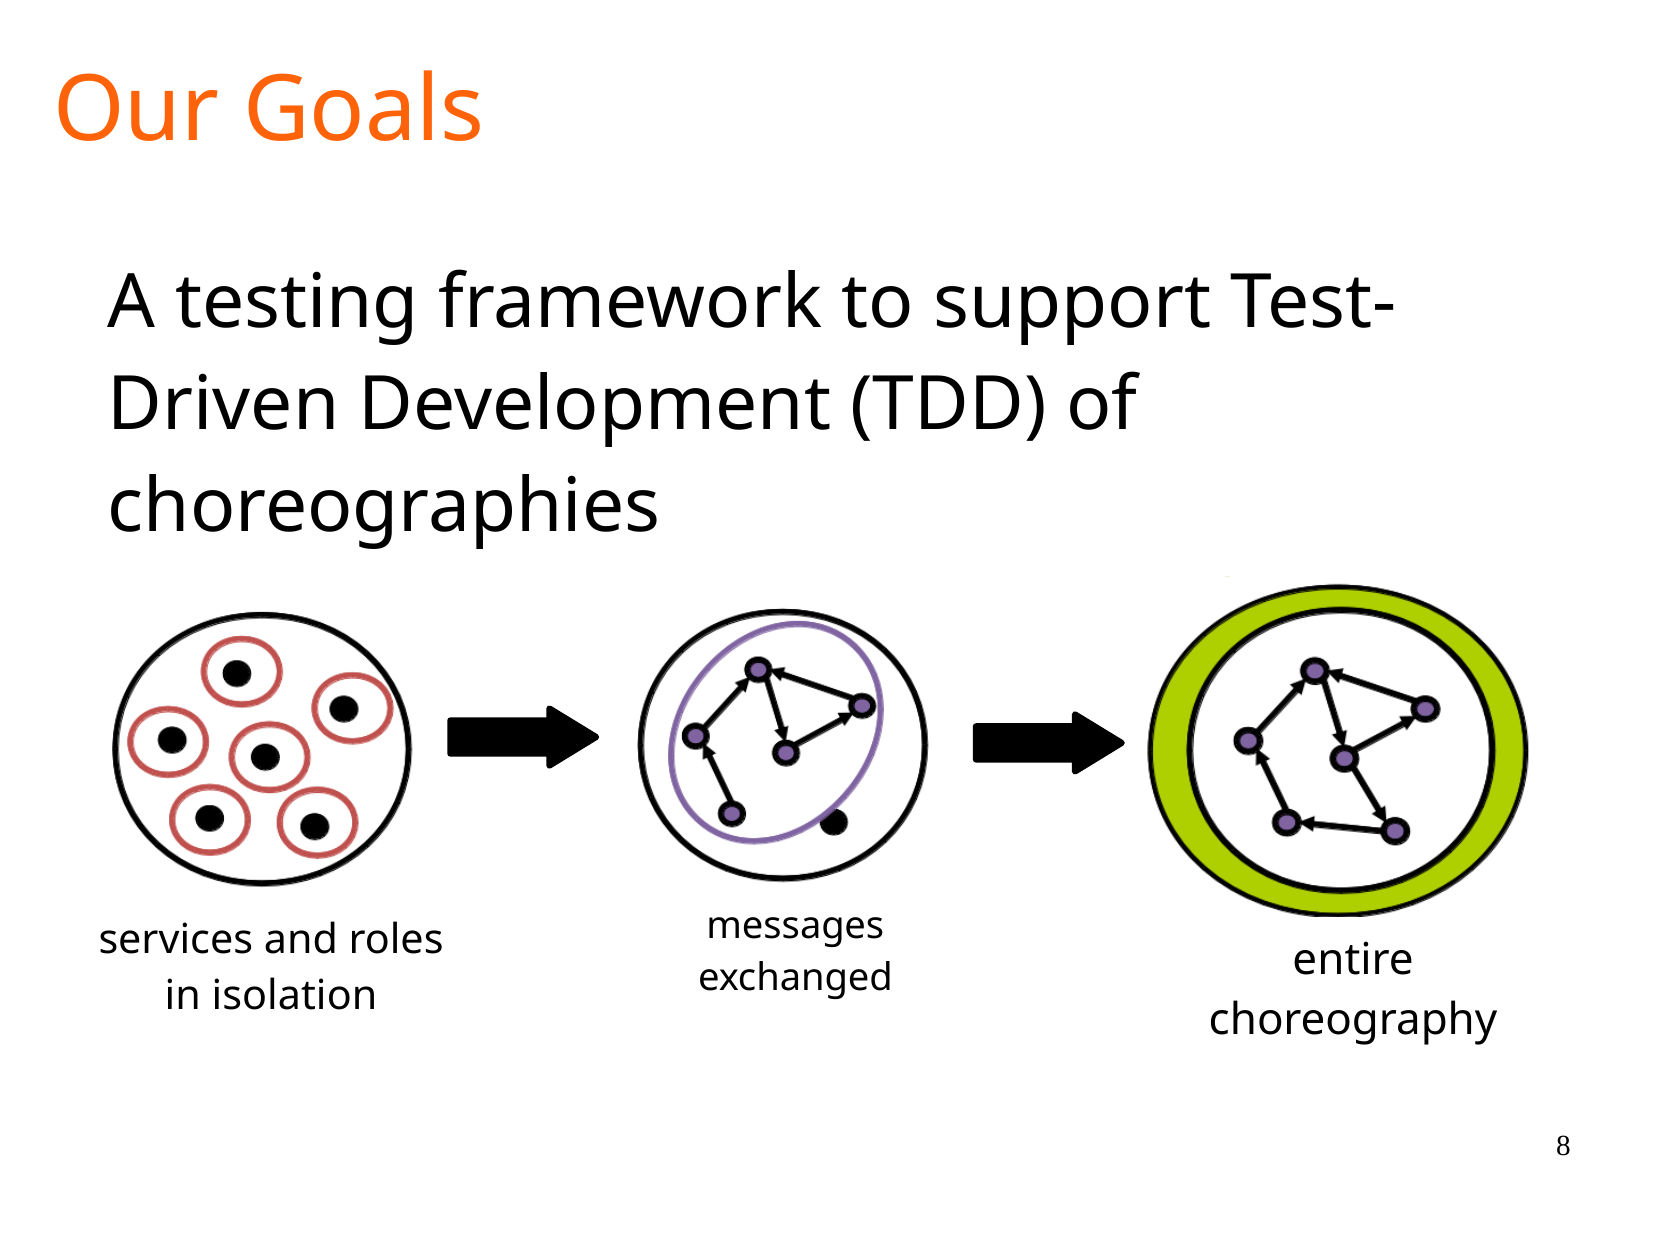

# Our Goals
A testing framework to support Test-Driven Development (TDD) of choreographies
messages exchanged
services and roles in isolation
entire choreography
8